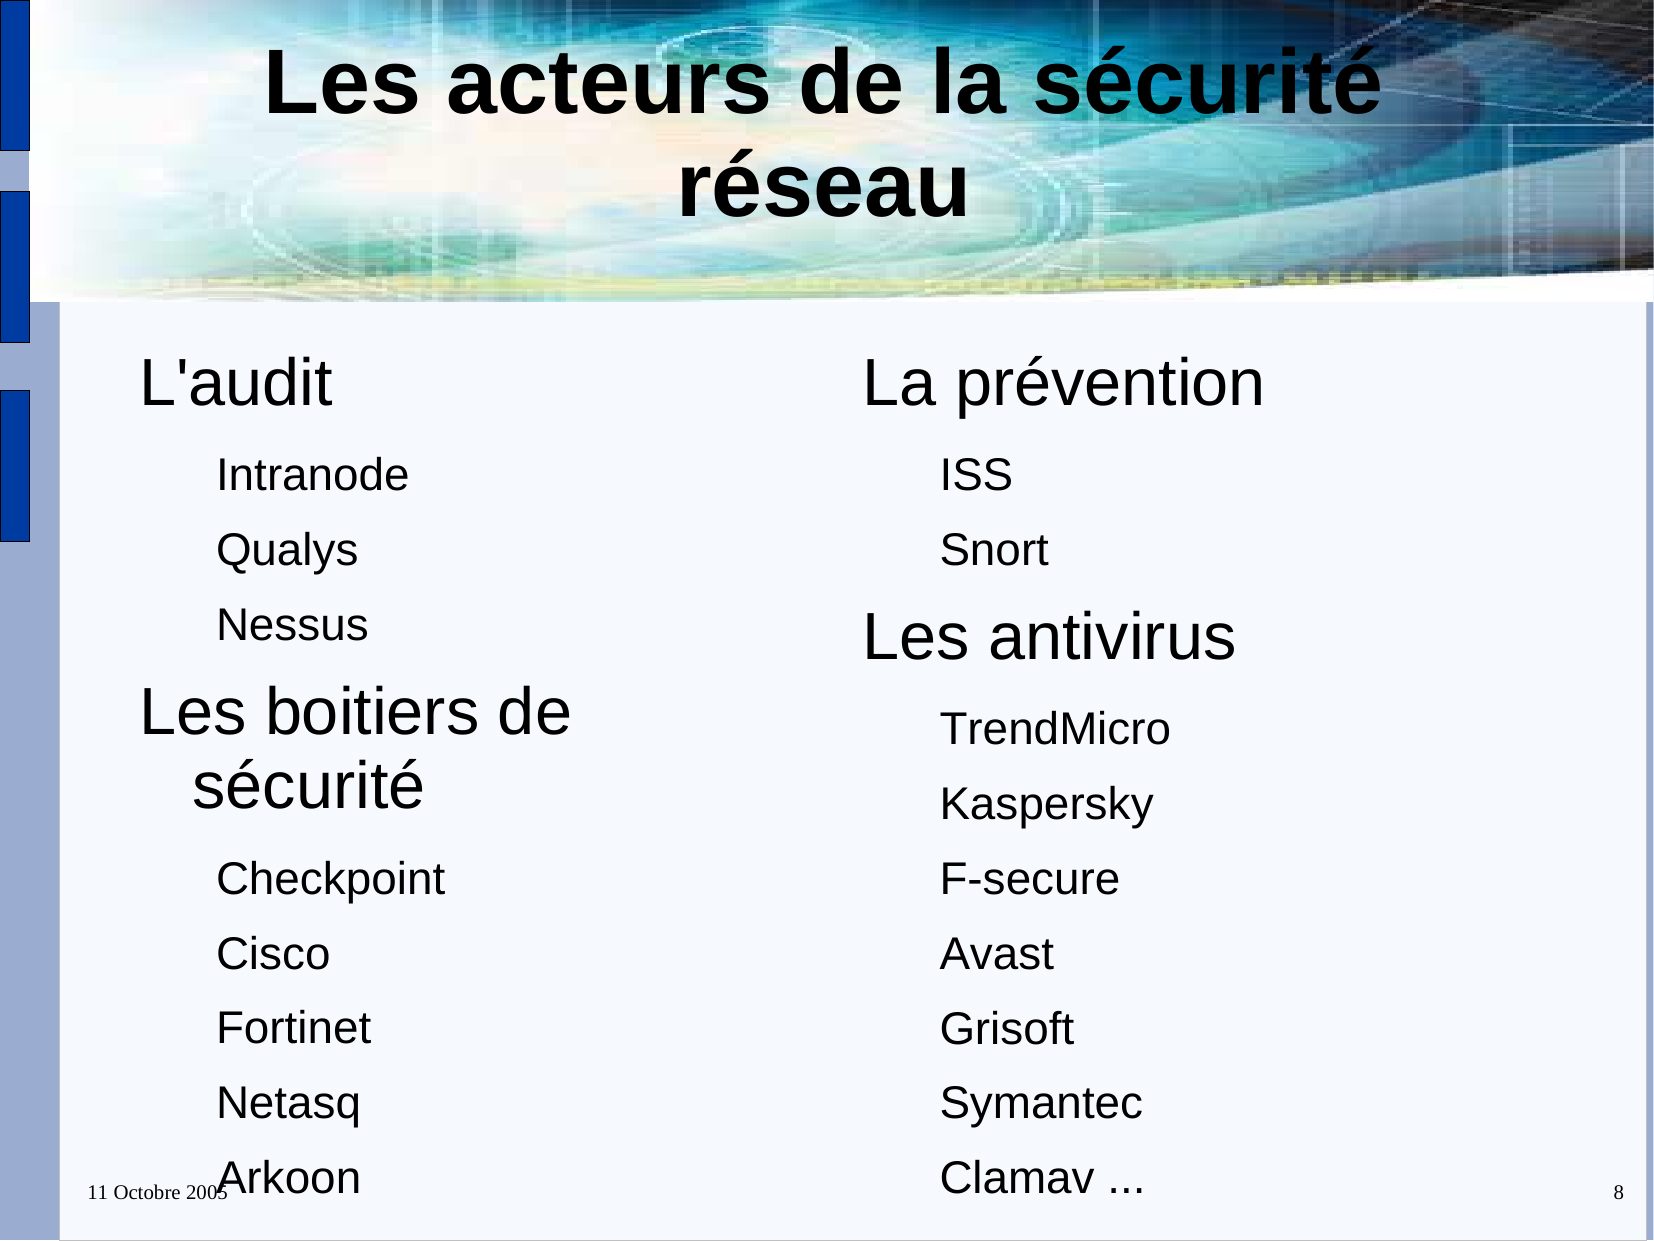

# Les acteurs de la sécurité réseau
L'audit
Intranode
Qualys
Nessus
Les boitiers de sécurité
Checkpoint
Cisco
Fortinet
Netasq
Arkoon
La prévention
ISS
Snort
Les antivirus
TrendMicro
Kaspersky
F-secure
Avast
Grisoft
Symantec
Clamav ...